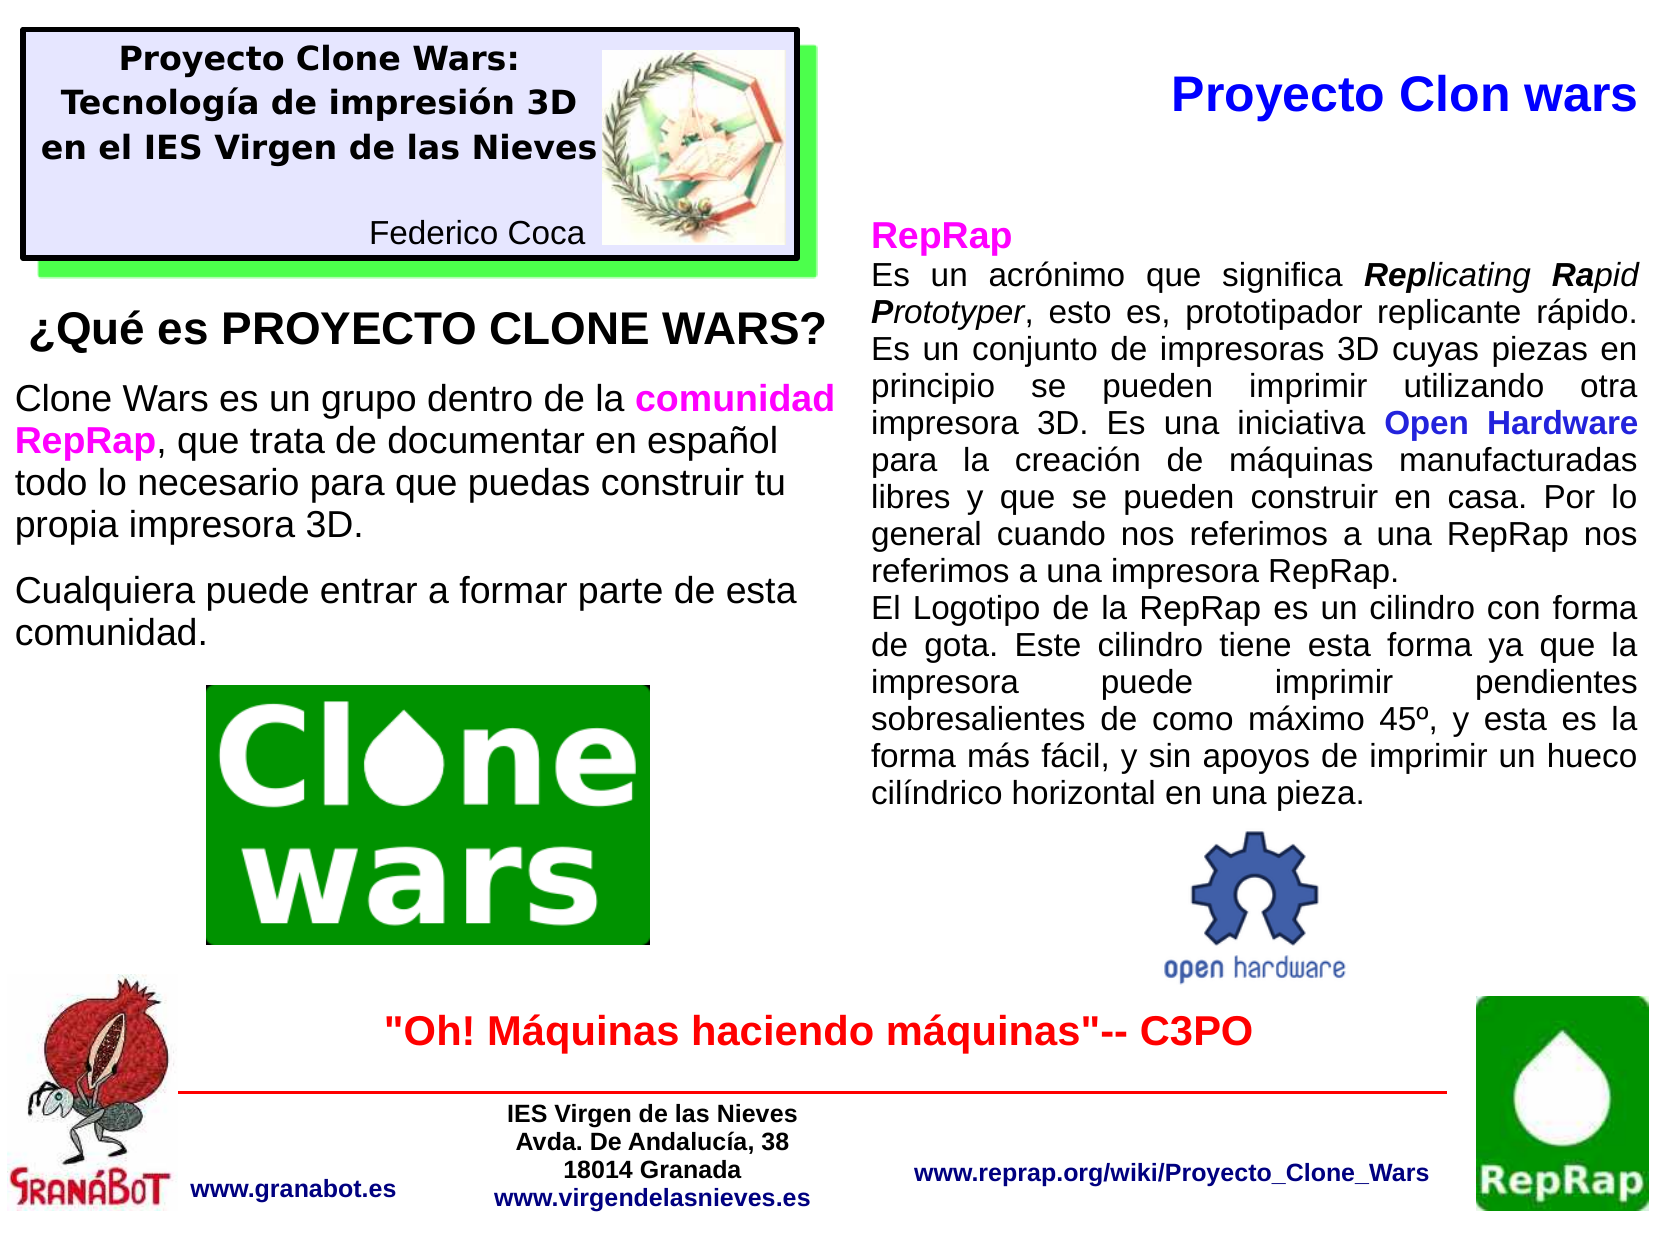

Proyecto Clone Wars:
Tecnología de impresión 3D
en el IES Virgen de las Nieves
Proyecto Clon wars
Federico Coca
RepRap
Es un acrónimo que significa Replicating Rapid Prototyper, esto es, prototipador replicante rápido. Es un conjunto de impresoras 3D cuyas piezas en principio se pueden imprimir utilizando otra impresora 3D. Es una iniciativa Open Hardware para la creación de máquinas manufacturadas libres y que se pueden construir en casa. Por lo general cuando nos referimos a una RepRap nos referimos a una impresora RepRap.
El Logotipo de la RepRap es un cilindro con forma de gota. Este cilindro tiene esta forma ya que la impresora puede imprimir pendientes sobresalientes de como máximo 45º, y esta es la forma más fácil, y sin apoyos de imprimir un hueco cilíndrico horizontal en una pieza.
¿Qué es PROYECTO CLONE WARS?
Clone Wars es un grupo dentro de la comunidad RepRap, que trata de documentar en español todo lo necesario para que puedas construir tu propia impresora 3D.
Cualquiera puede entrar a formar parte de esta comunidad.
"Oh! Máquinas haciendo máquinas"-- C3PO
IES Virgen de las Nieves
Avda. De Andalucía, 38
18014 Granada
www.virgendelasnieves.es
www.reprap.org/wiki/Proyecto_Clone_Wars
www.granabot.es